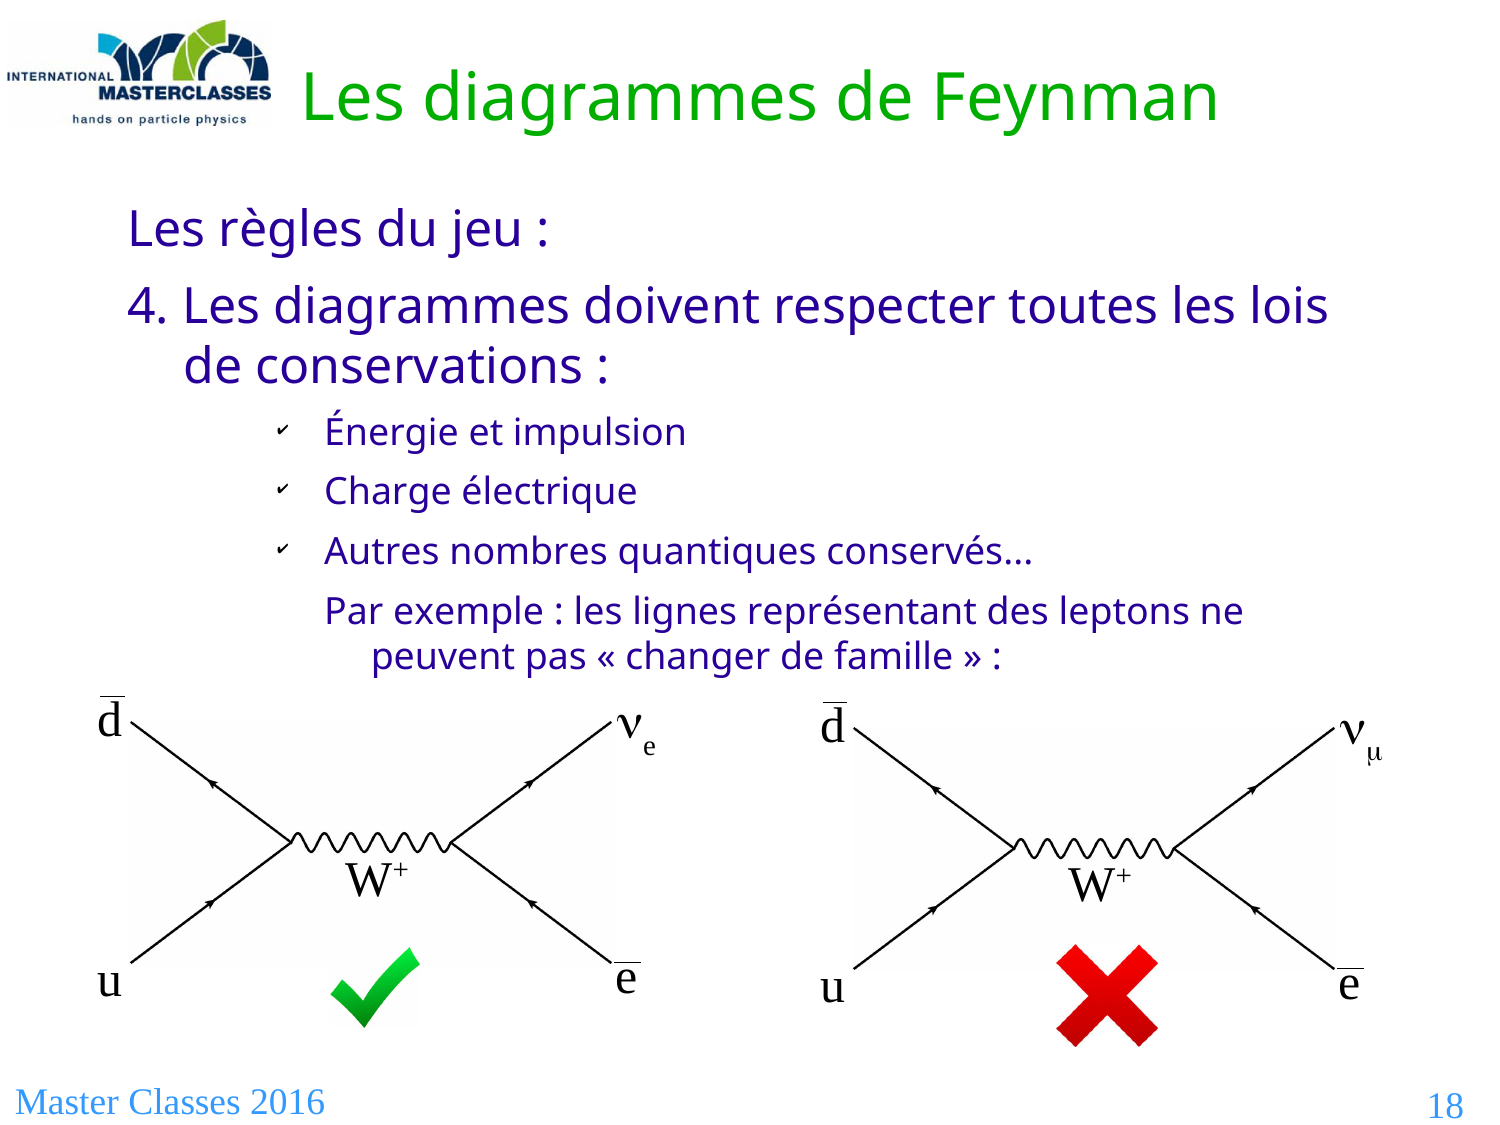

# Les diagrammes de Feynman
Les règles du jeu :
4. Les diagrammes doivent respecter toutes les lois de conservations :
Énergie et impulsion
Charge électrique
Autres nombres quantiques conservés...
Par exemple : les lignes représentant des leptons ne peuvent pas « changer de famille » :
d
νe
d
νμ
W+
W+
e
u
e
u
Master Classes 2016
18